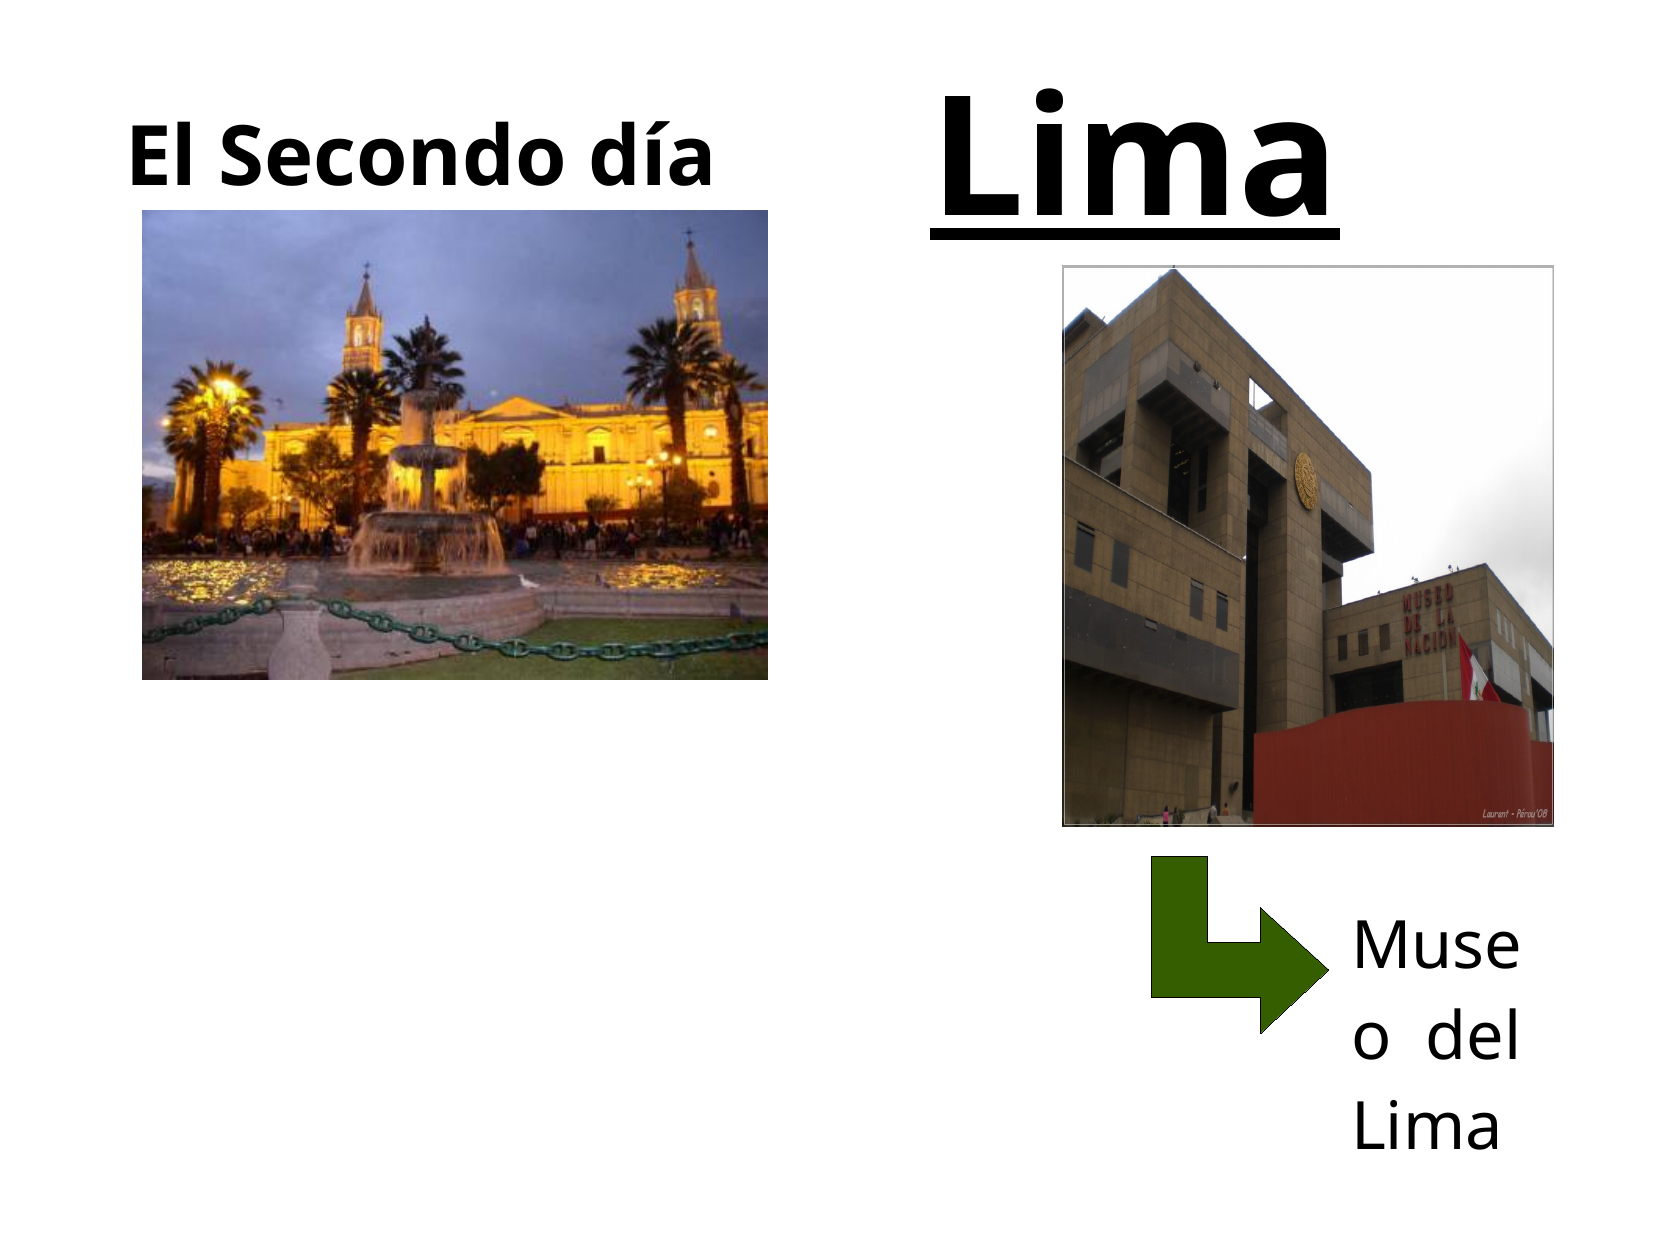

Lima
 El Secondo día
Museo del
Lima